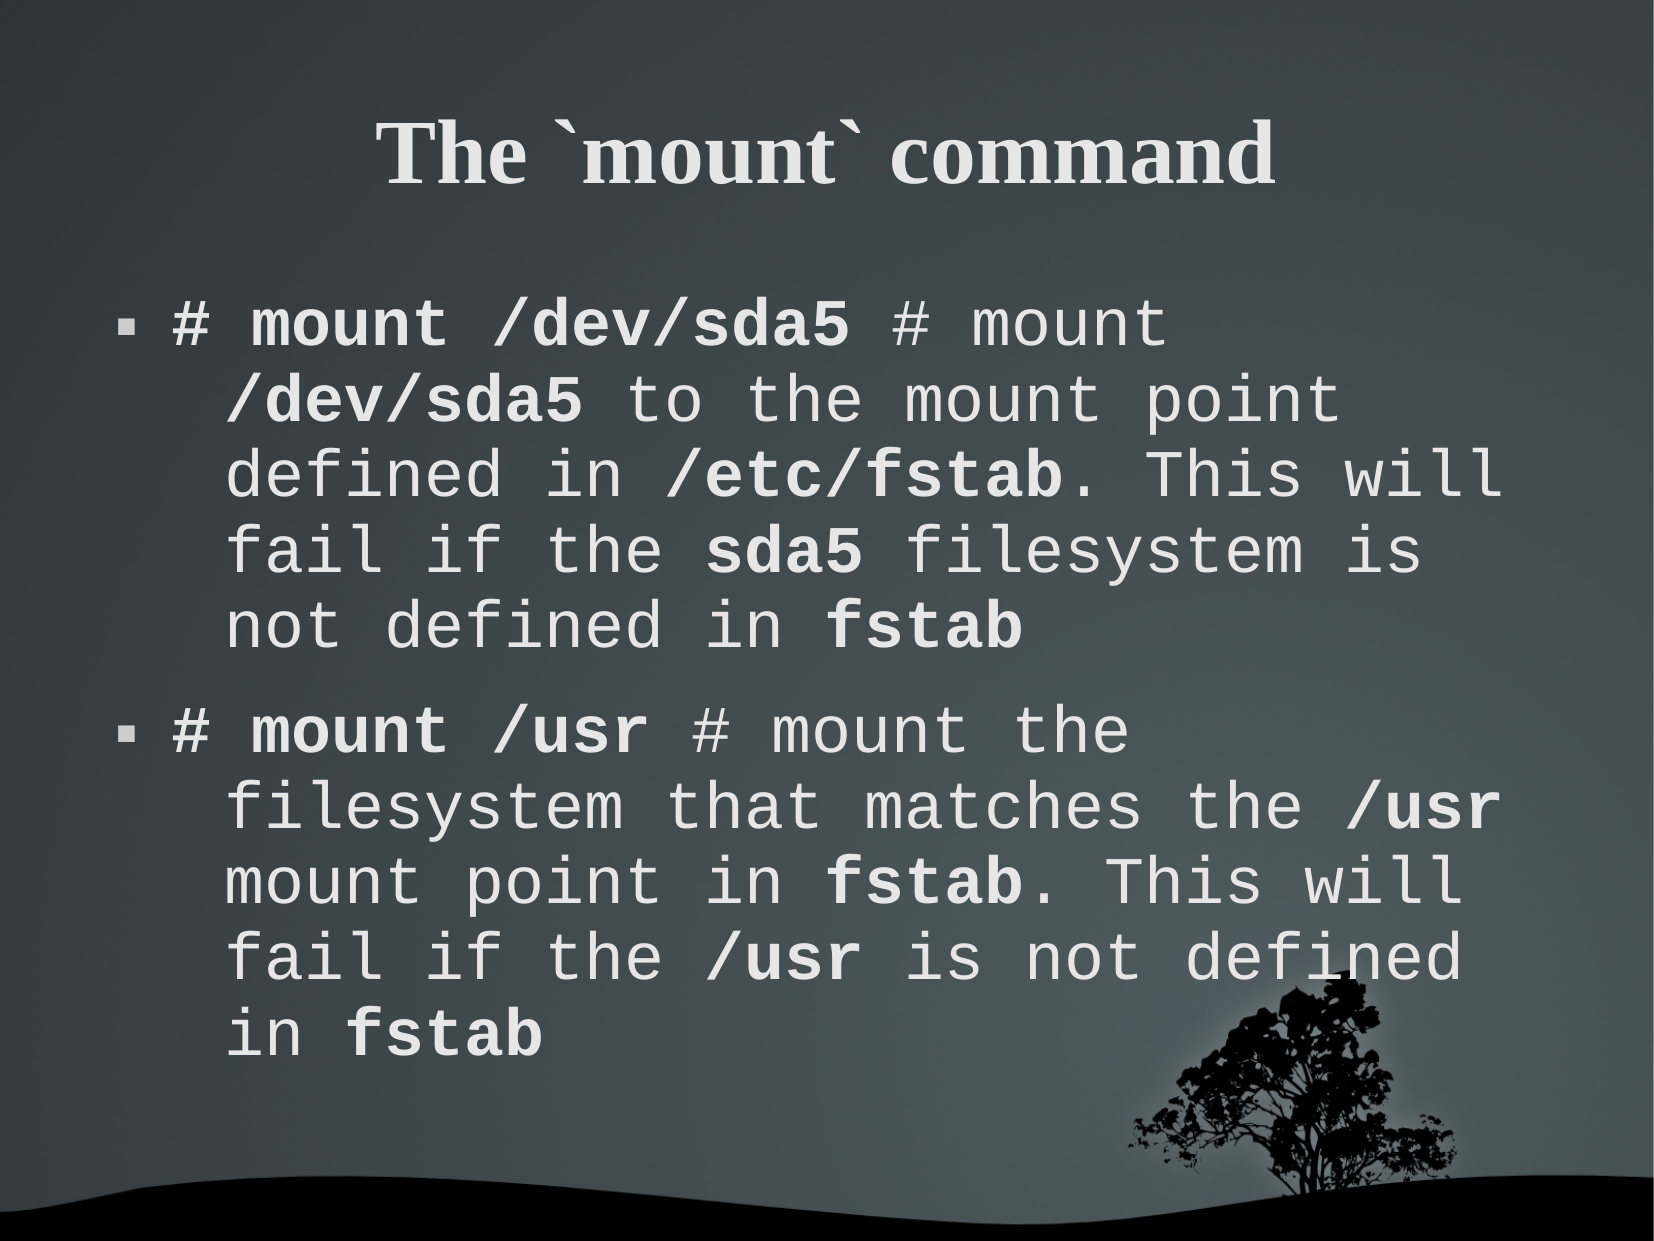

The `mount` command
# # mount /dev/sda5 # mount /dev/sda5 to the mount point defined in /etc/fstab. This will fail if the sda5 filesystem is not defined in fstab
# mount /usr # mount the filesystem that matches the ​/usr mount point in fstab. This will fail if the /usr is not defined in fstab